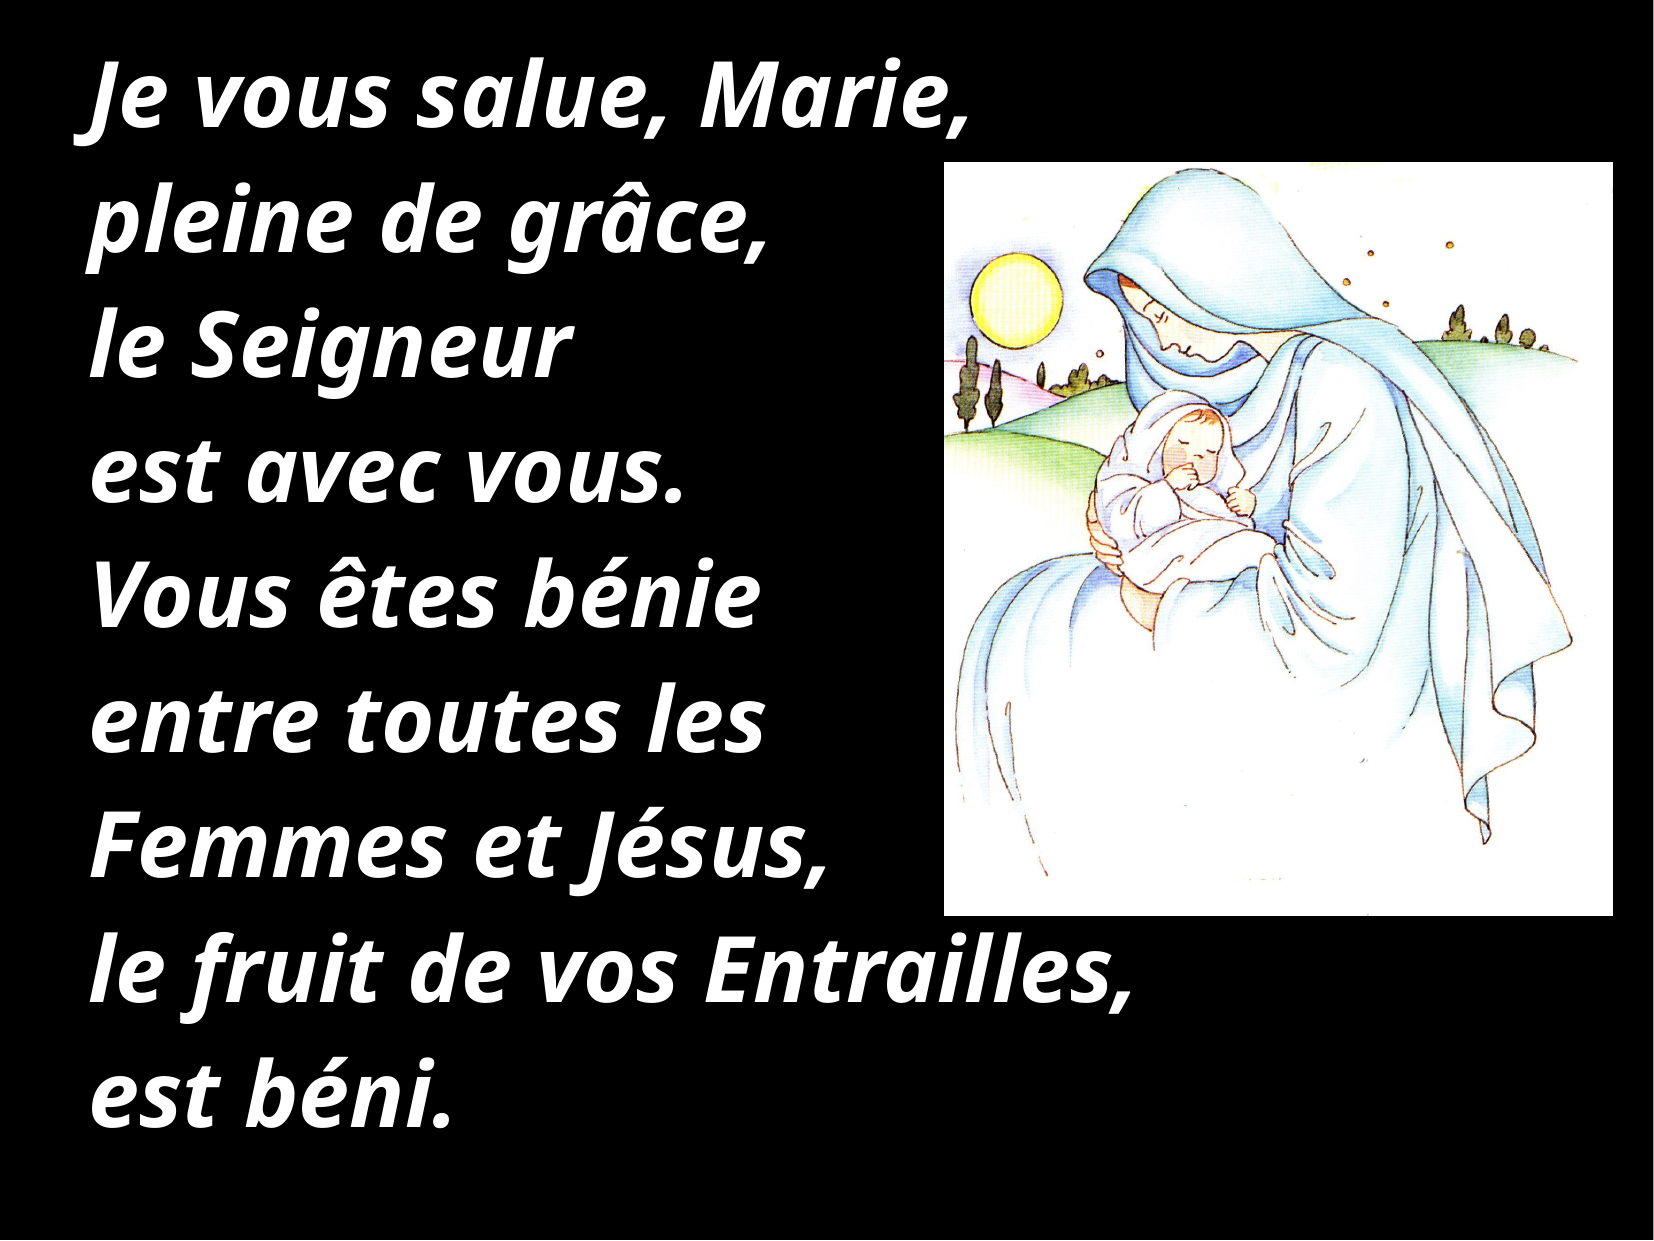

# Je vous salue, Marie,
pleine de grâce,
le Seigneur
est avec vous.
Vous êtes bénie
entre toutes les
Femmes et Jésus,
le fruit de vos Entrailles,
est béni.